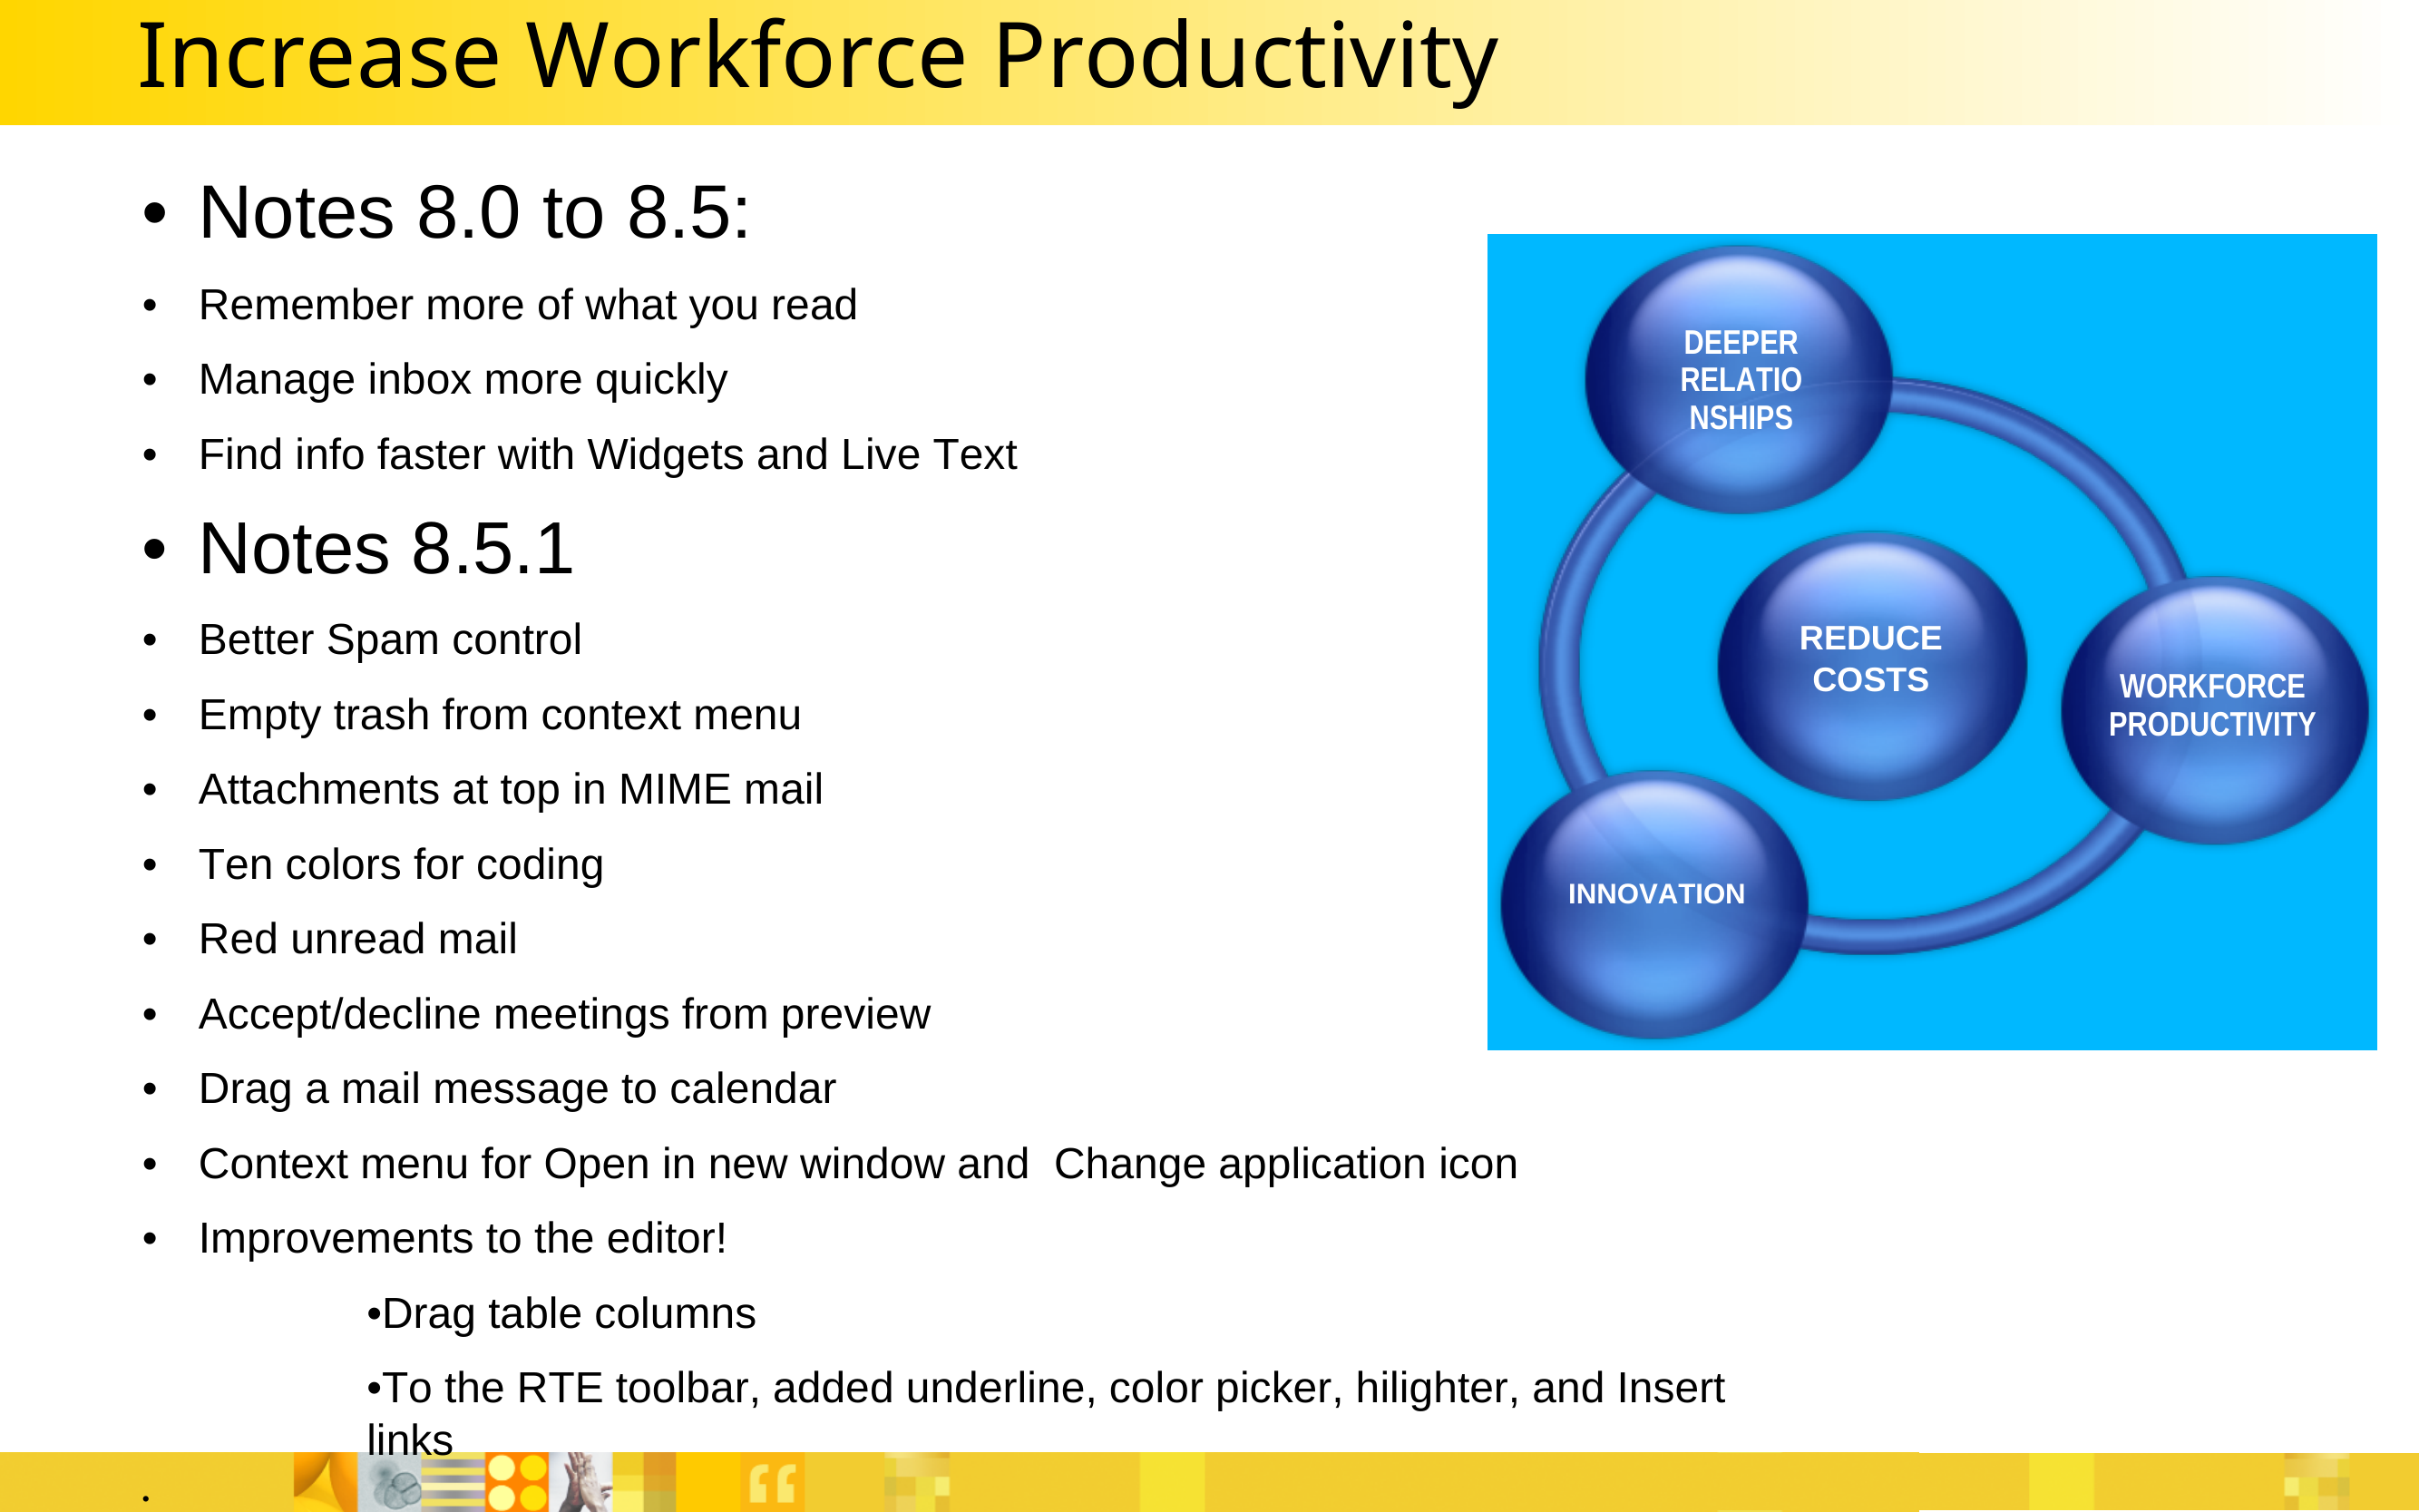

# Increase Workforce Productivity
Notes 8.0 to 8.5:
Remember more of what you read
Manage inbox more quickly
Find info faster with Widgets and Live Text
Notes 8.5.1
Better Spam control
Empty trash from context menu
Attachments at top in MIME mail
Ten colors for coding
Red unread mail
Accept/decline meetings from preview
Drag a mail message to calendar
Context menu for Open in new window and Change application icon
Improvements to the editor!
Drag table columns
To the RTE toolbar, added underline, color picker, hilighter, and Insert links
DEEPER
RELATIONSHIPS
REDUCE
COSTS
WORKFORCE
PRODUCTIVITY
INNOVATION